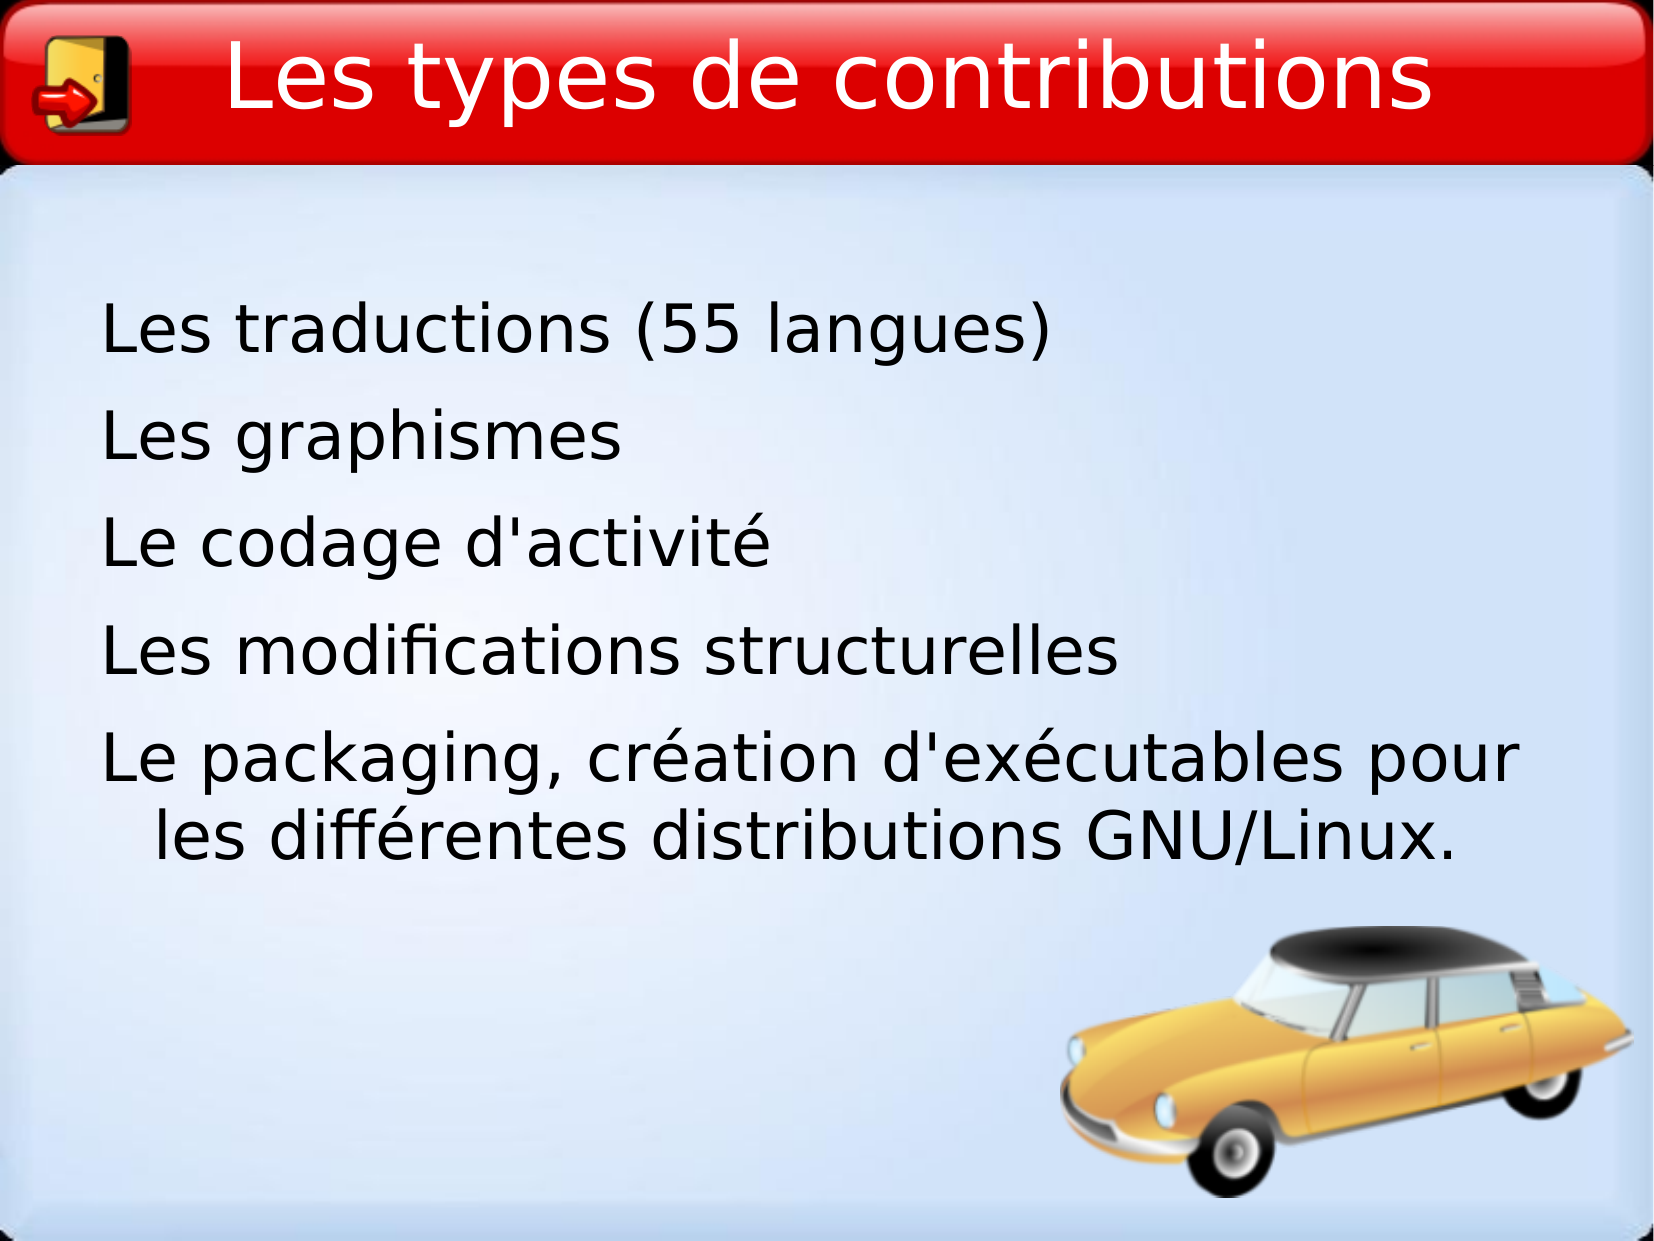

# Les types de contributions
Les traductions (55 langues)
Les graphismes
Le codage d'activité
Les modifications structurelles
Le packaging, création d'exécutables pour les différentes distributions GNU/Linux.